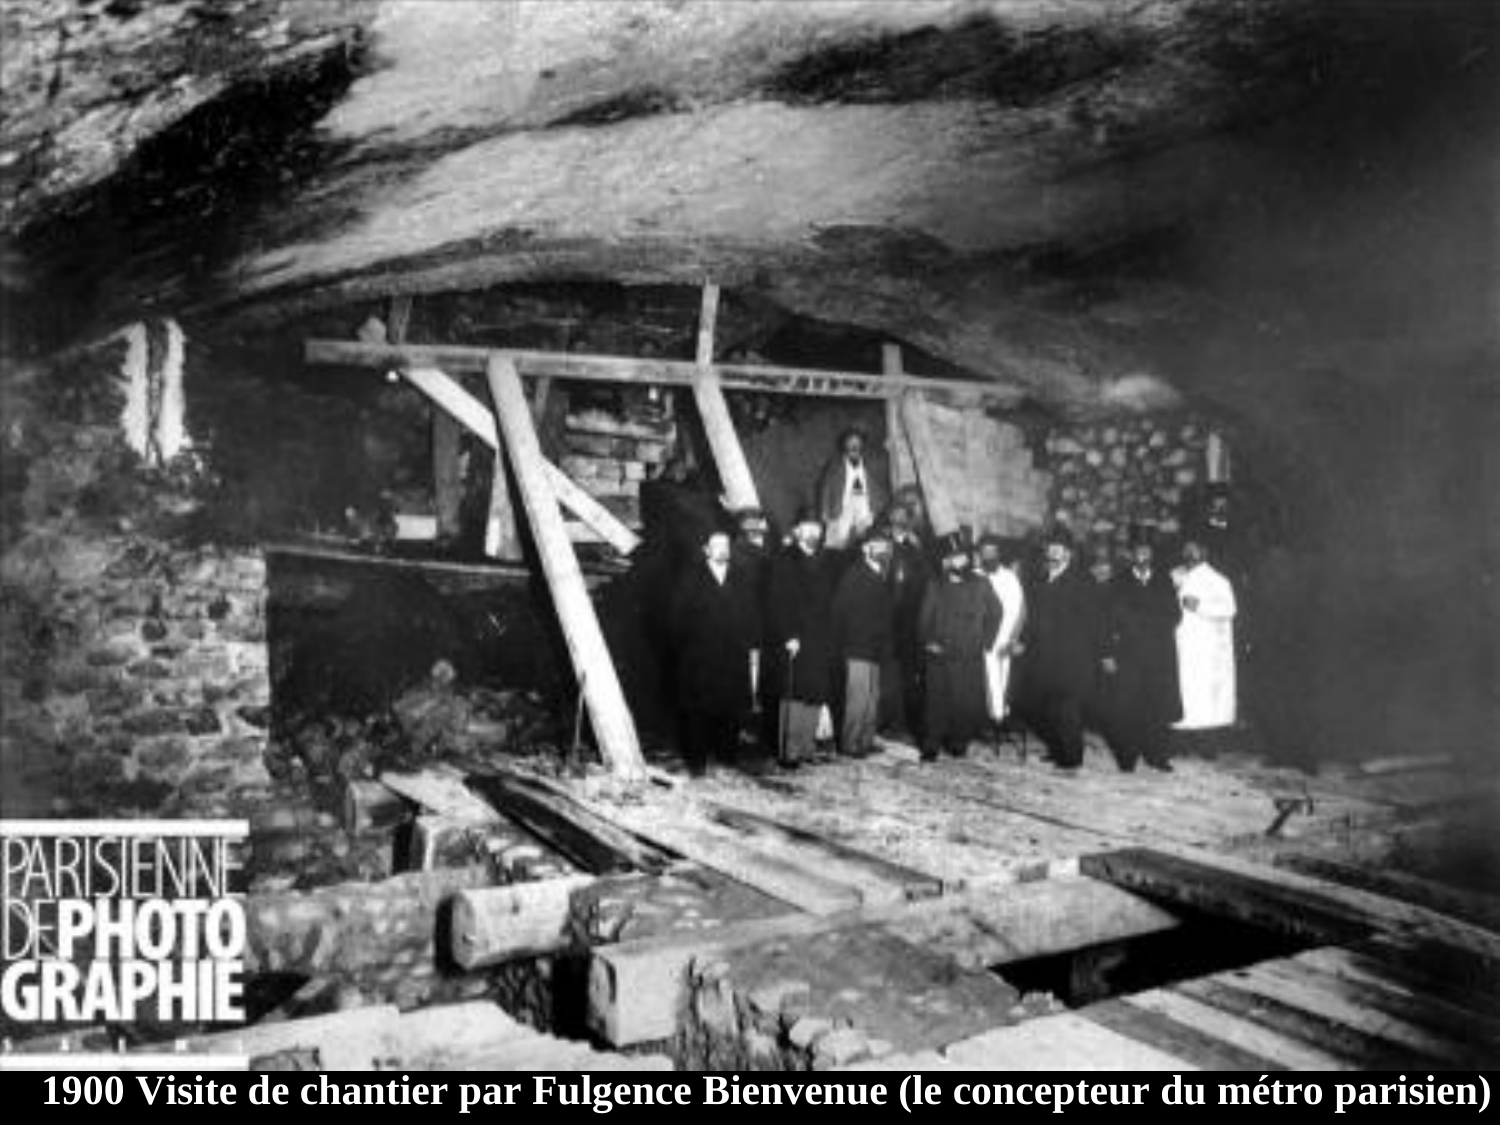

1900 Visite de chantier par Fulgence Bienvenue (le concepteur du métro parisien)